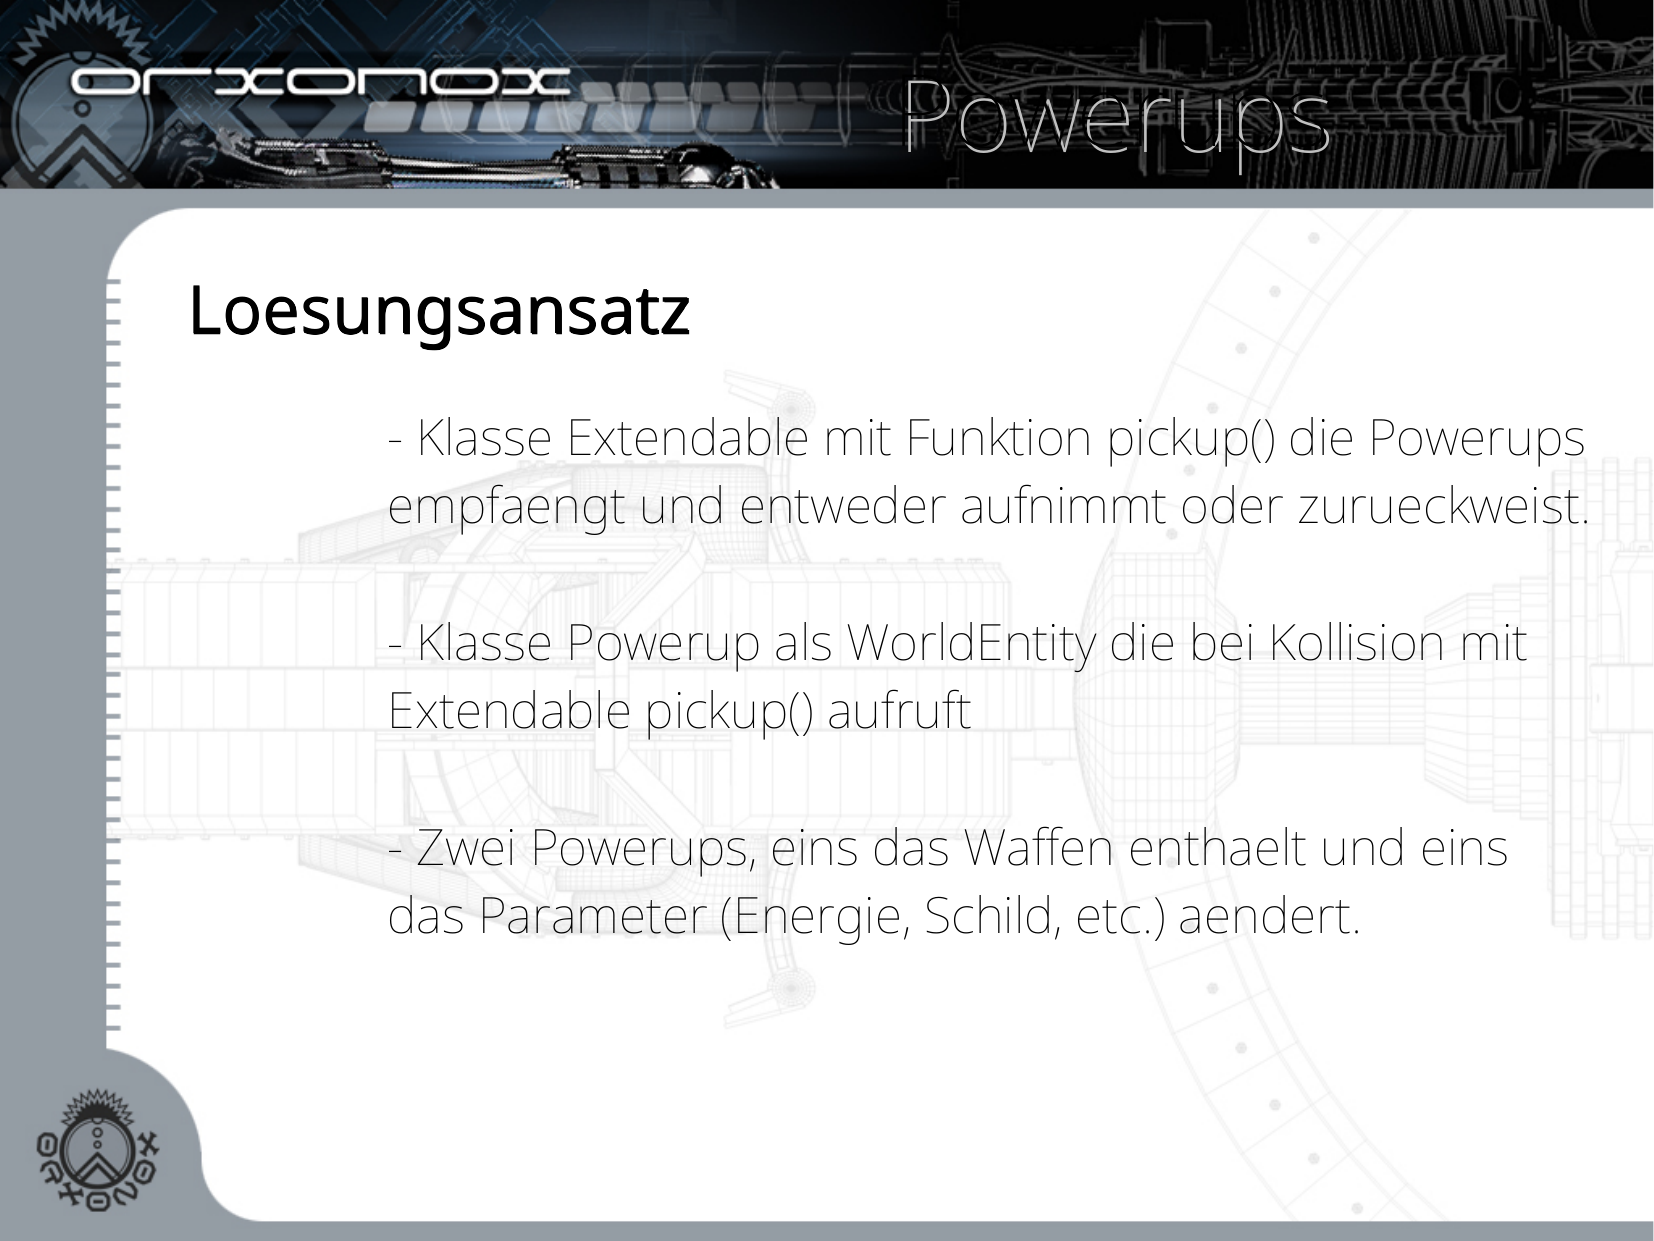

Powerups
Loesungsansatz
- Klasse Extendable mit Funktion pickup() die Powerups empfaengt und entweder aufnimmt oder zurueckweist.
- Klasse Powerup als WorldEntity die bei Kollision mit Extendable pickup() aufruft
- Zwei Powerups, eins das Waffen enthaelt und eins das Parameter (Energie, Schild, etc.) aendert.